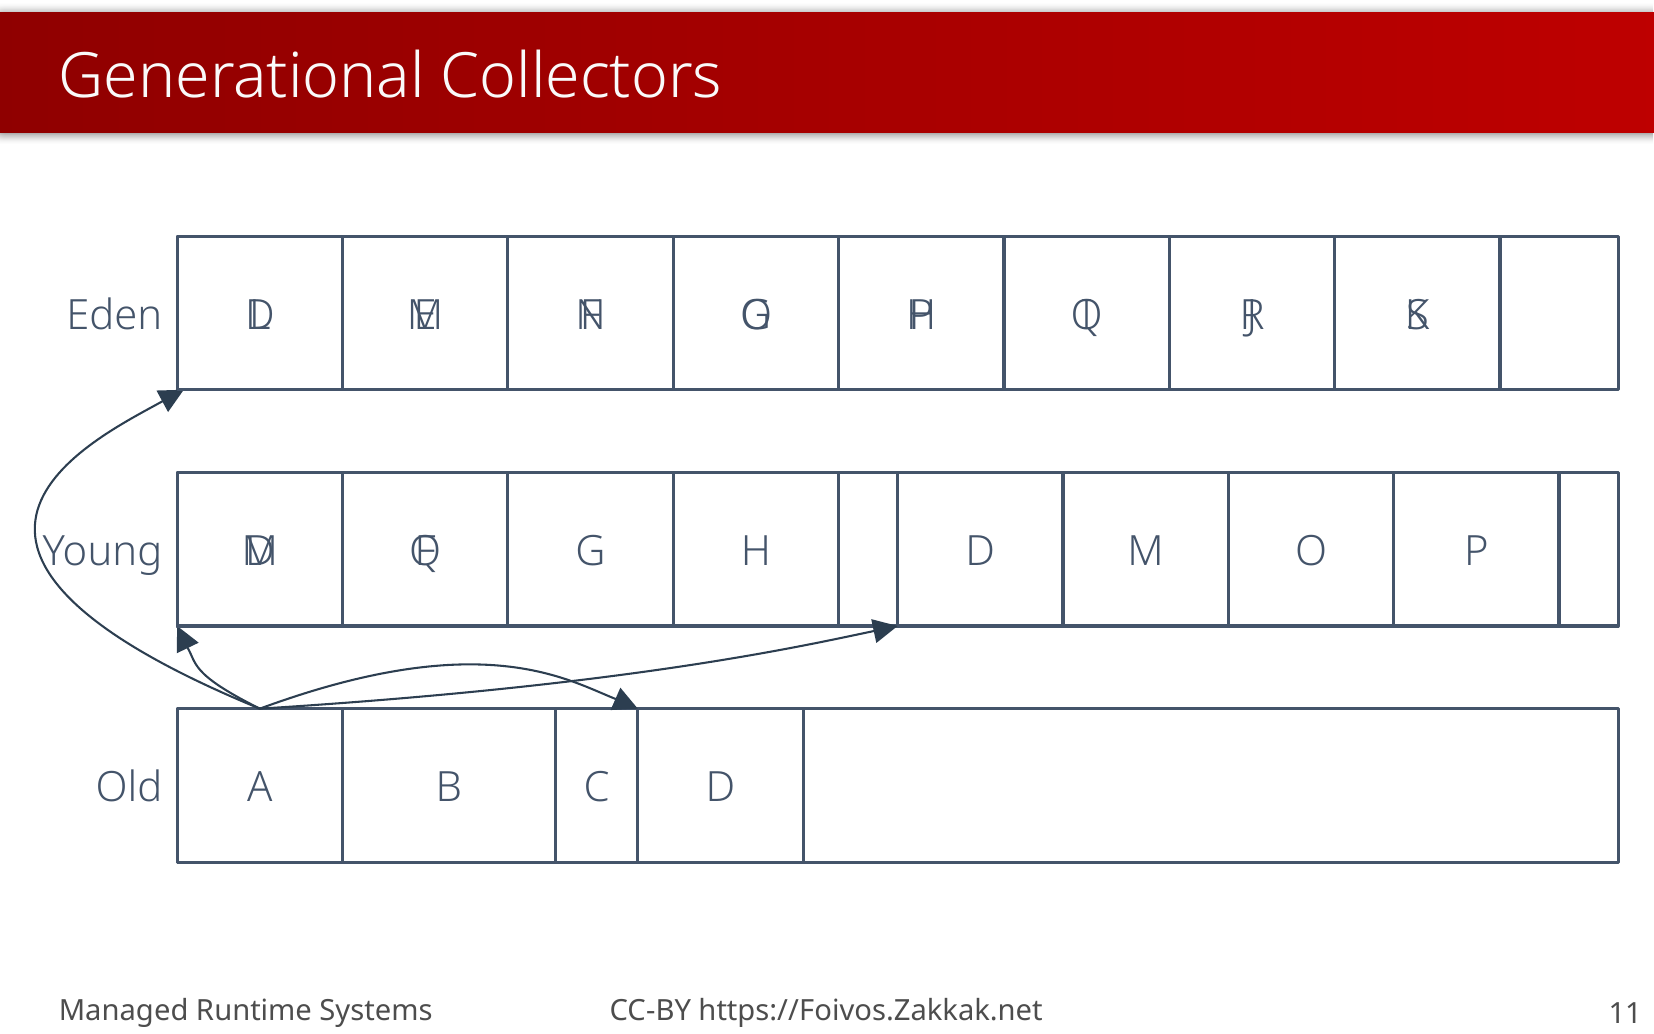

# Generational Collectors
Eden
D
L
E
M
F
N
G
O
H
P
I
Q
J
R
K
S
Young
D
M
F
Q
G
H
D
M
O
P
Old
A
B
C
D
Managed Runtime Systems
CC-BY https://Foivos.Zakkak.net
11